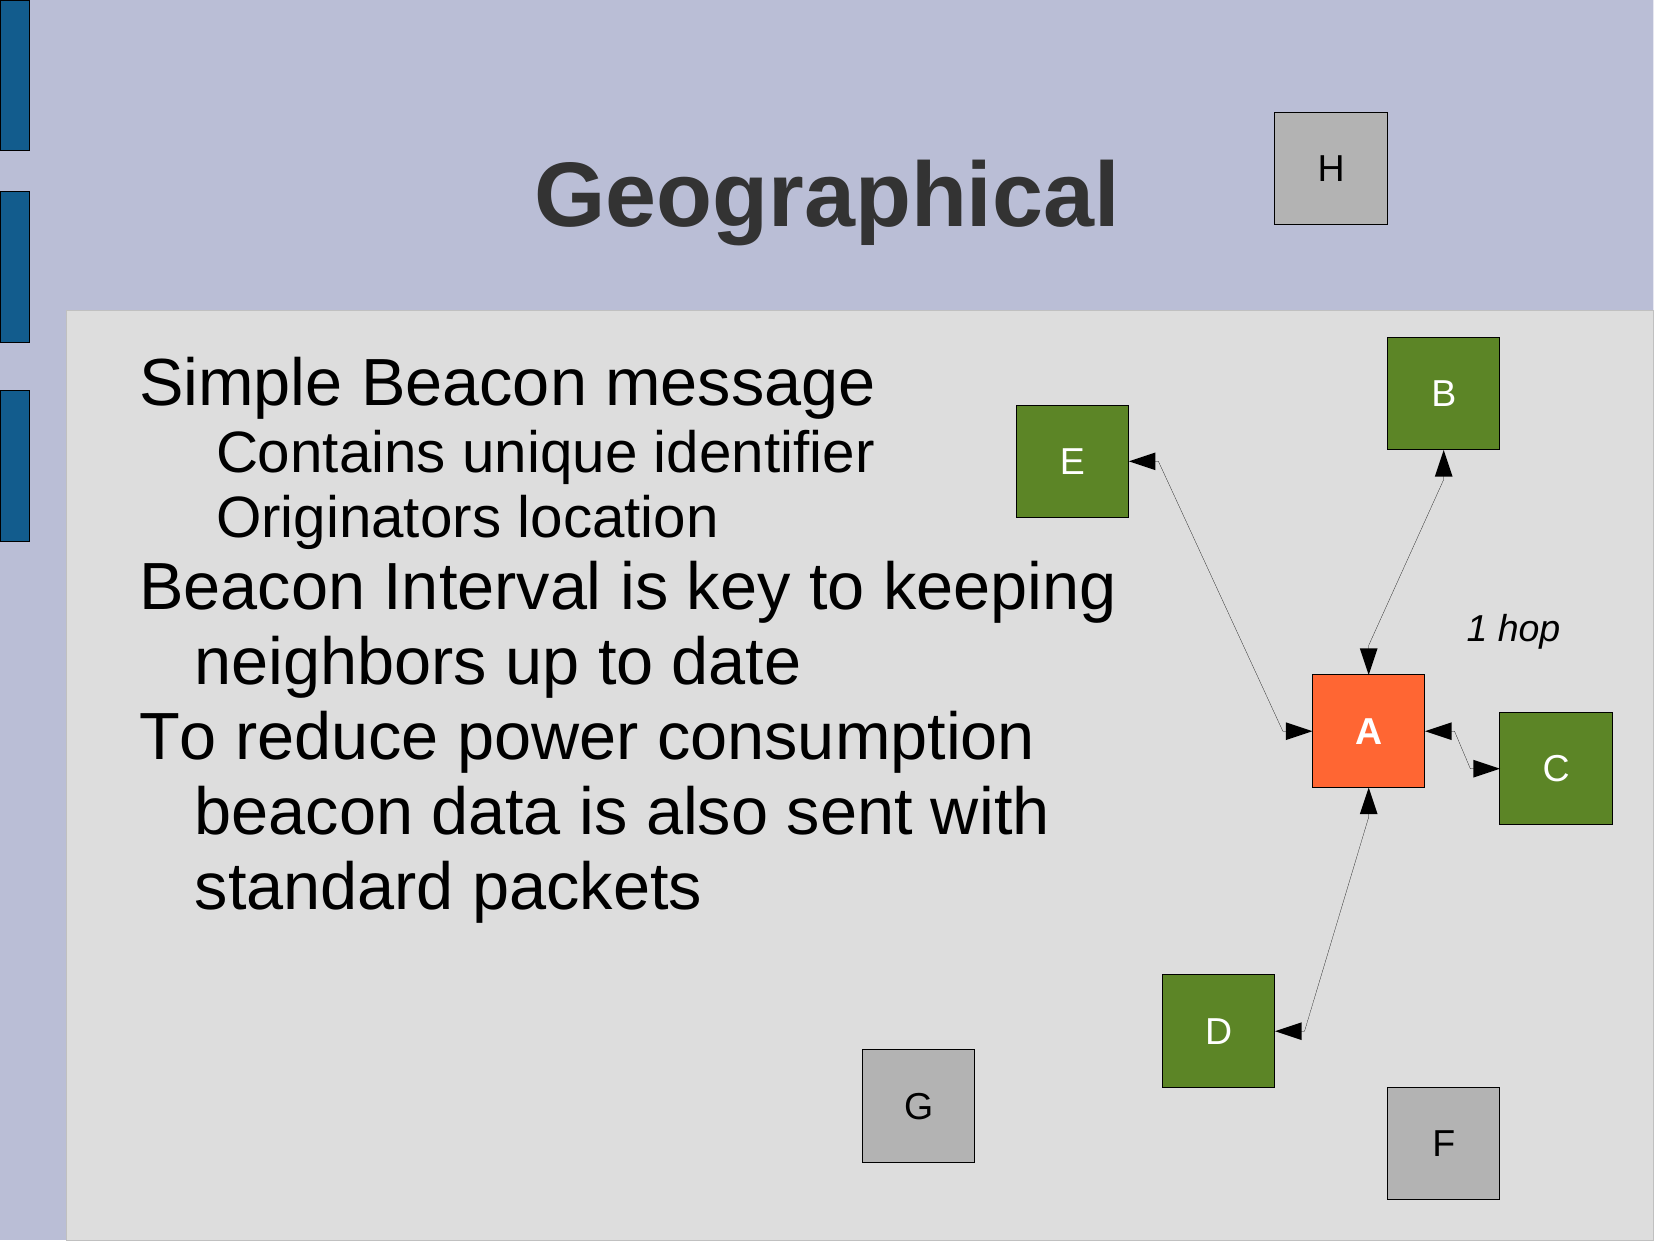

# Geographical
H
B
Simple Beacon message
Contains unique identifier
Originators location
Beacon Interval is key to keeping
 neighbors up to date
To reduce power consumption
 beacon data is also sent with
 standard packets
E
1 hop
A
C
D
G
F